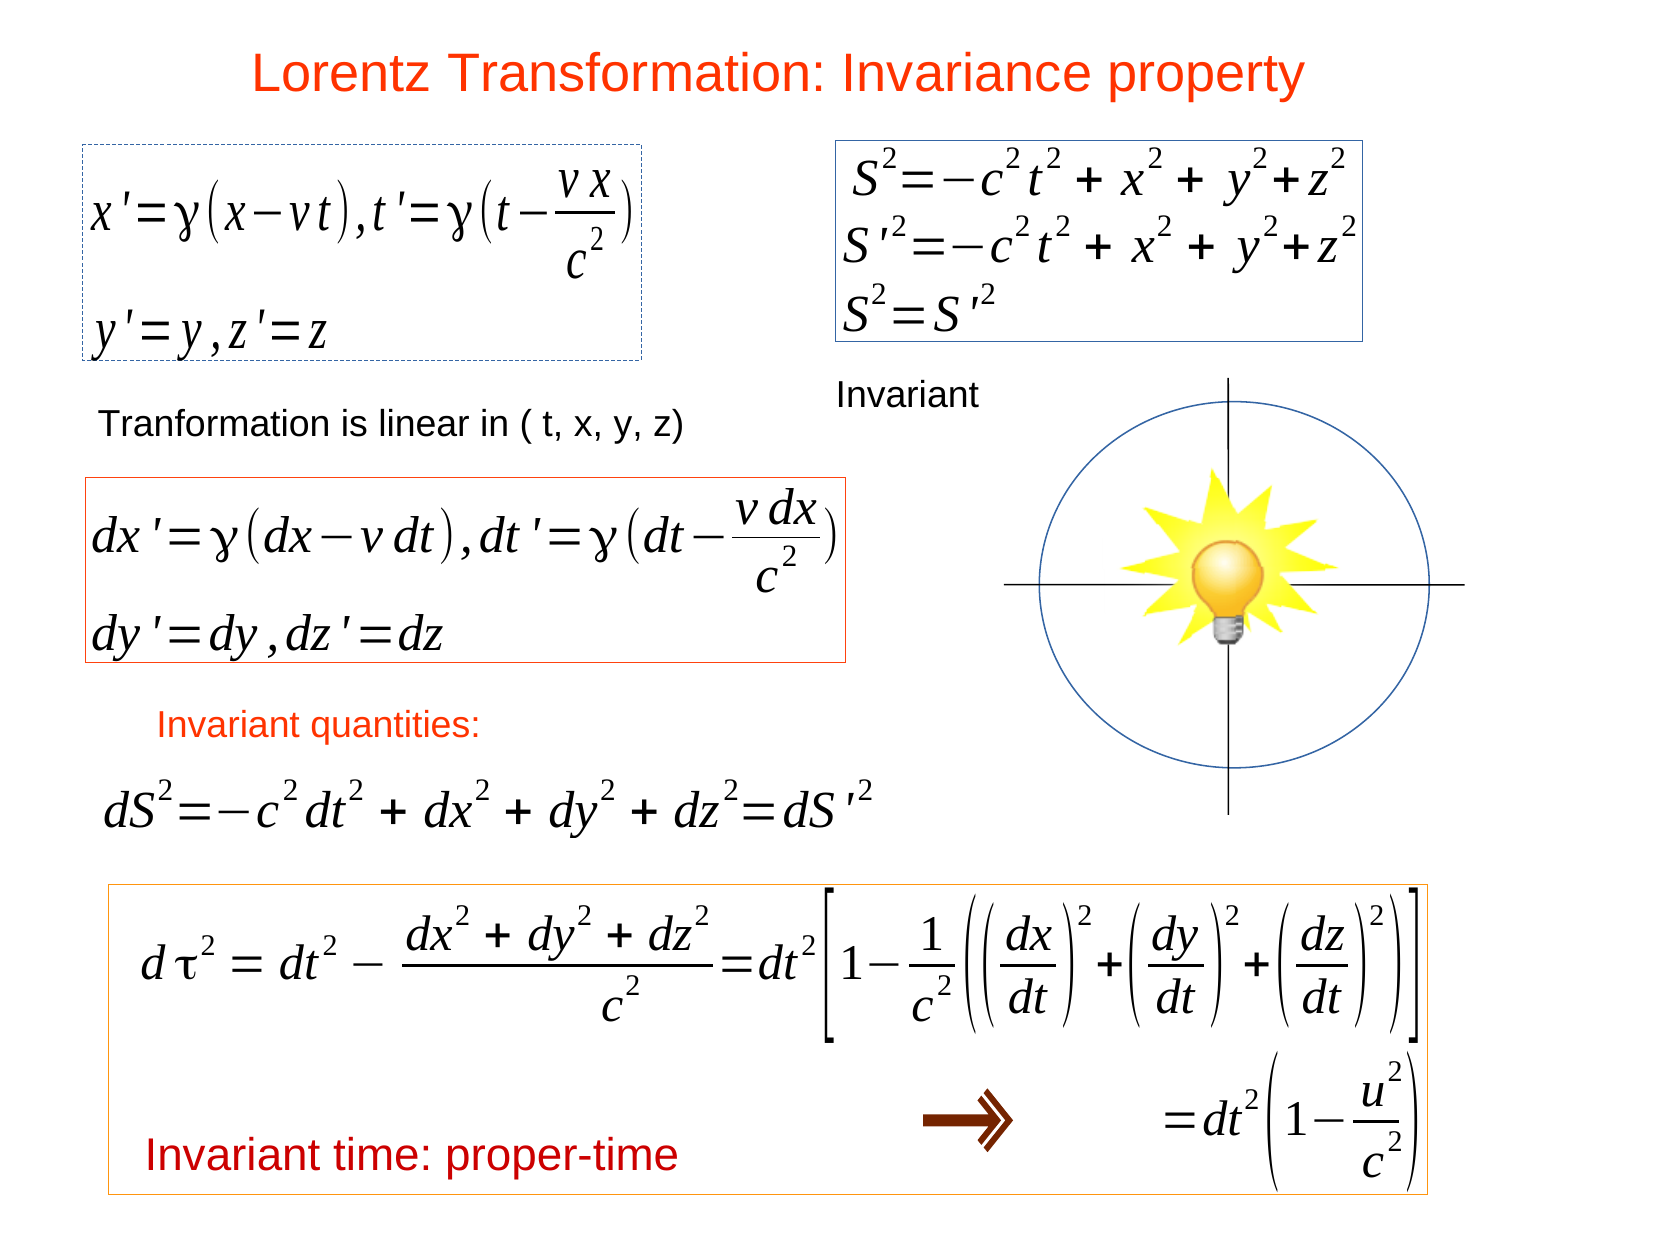

Lorentz Transformation: Invariance property
Invariant
Tranformation is linear in ( t, x, y, z)
Invariant quantities:
Invariant time: proper-time